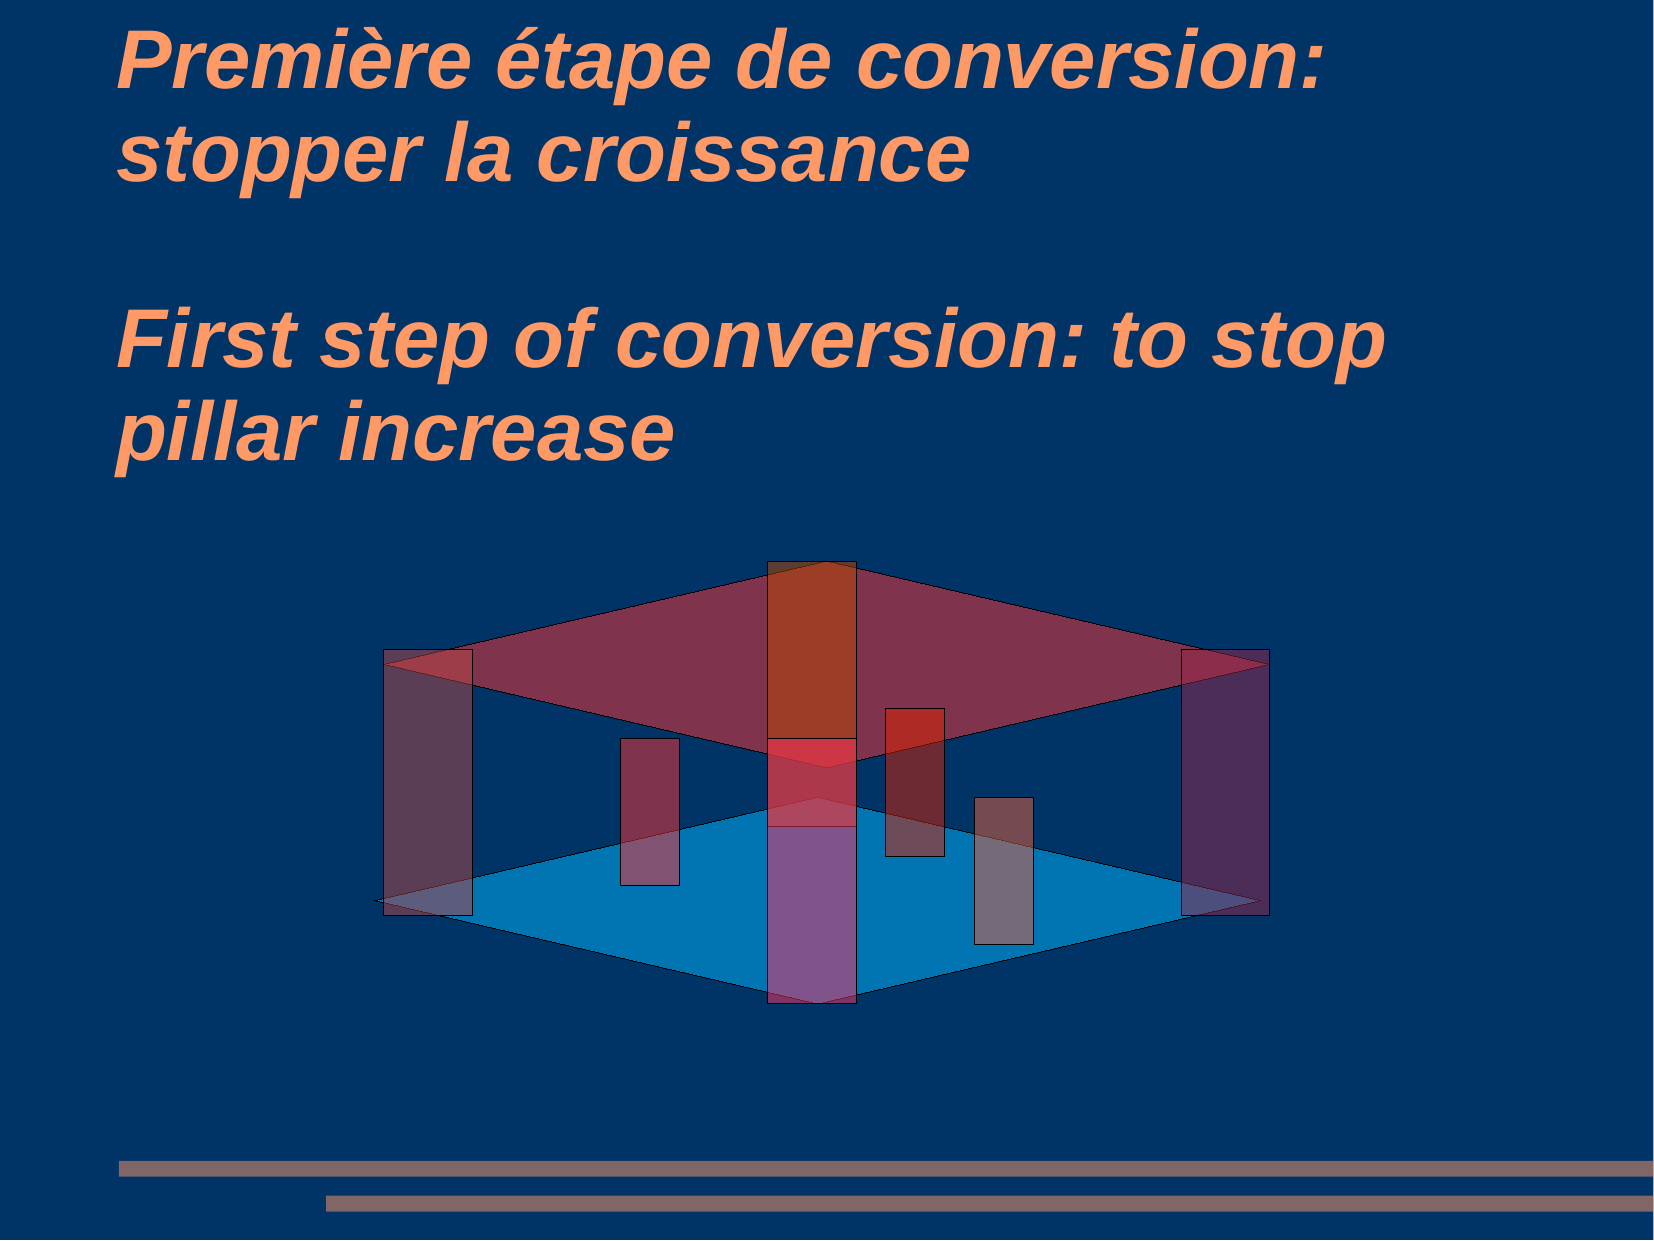

# Première étape de conversion: stopper la croissance First step of conversion: to stop pillar increase